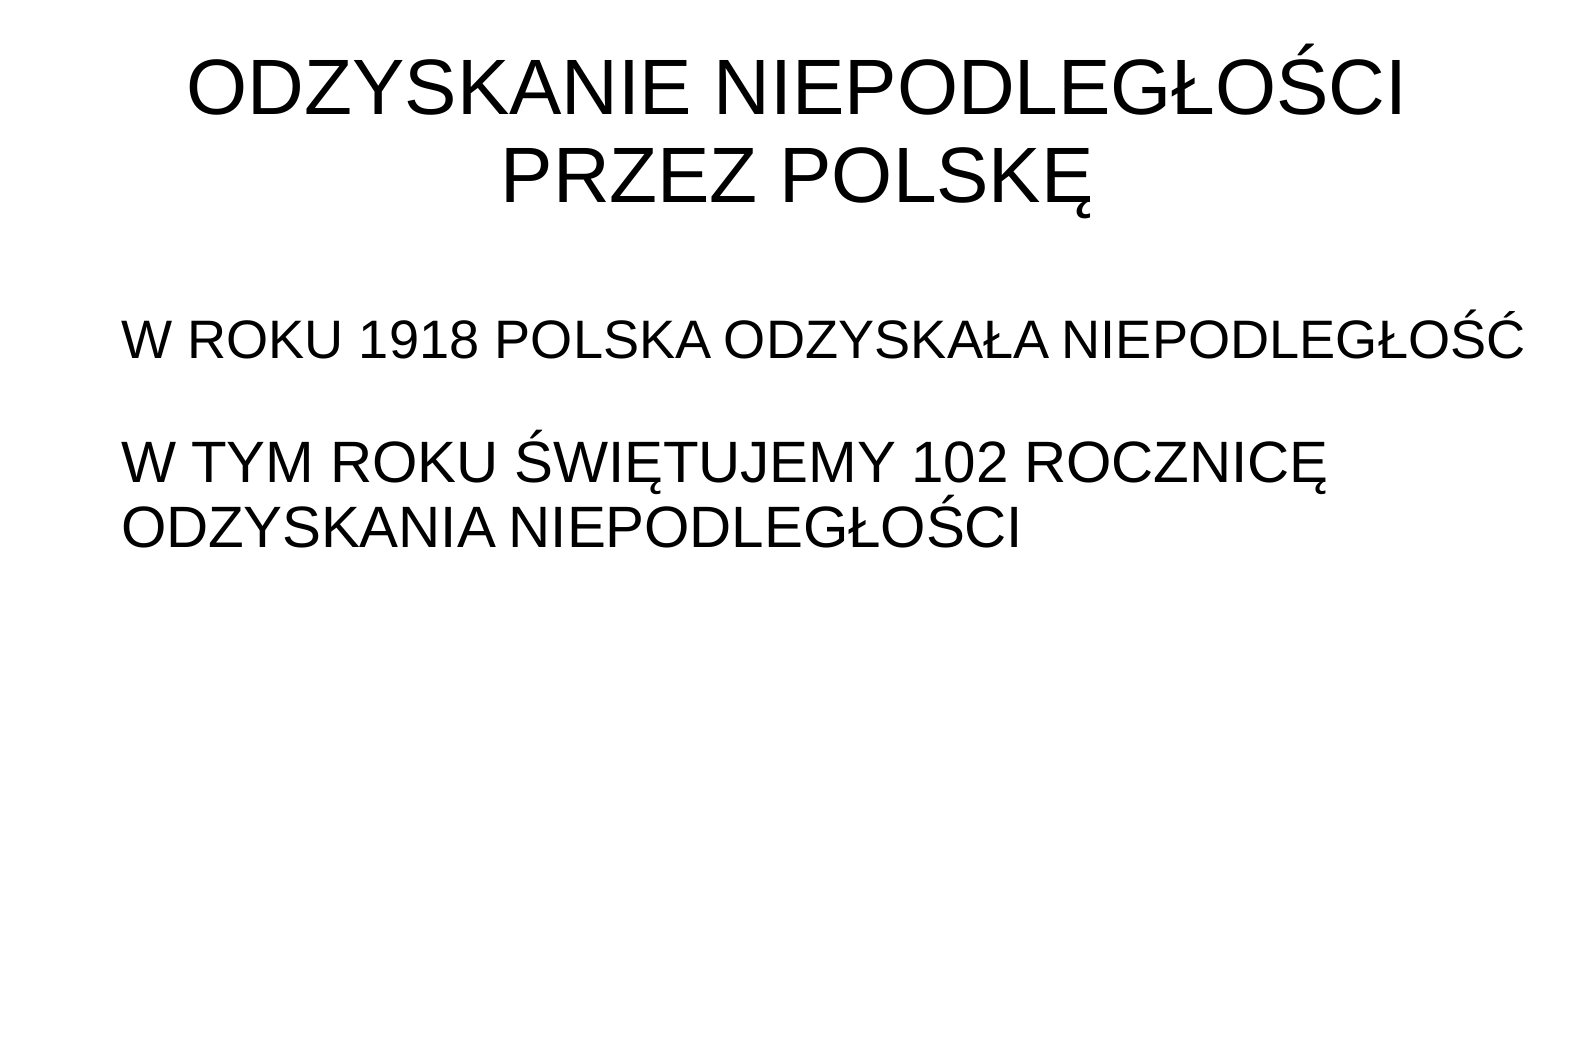

# ODZYSKANIE NIEPODLEGŁOŚCI PRZEZ POLSKĘ
W ROKU 1918 POLSKA ODZYSKAŁA NIEPODLEGŁOŚĆ
W TYM ROKU ŚWIĘTUJEMY 102 ROCZNICĘ
ODZYSKANIA NIEPODLEGŁOŚCI